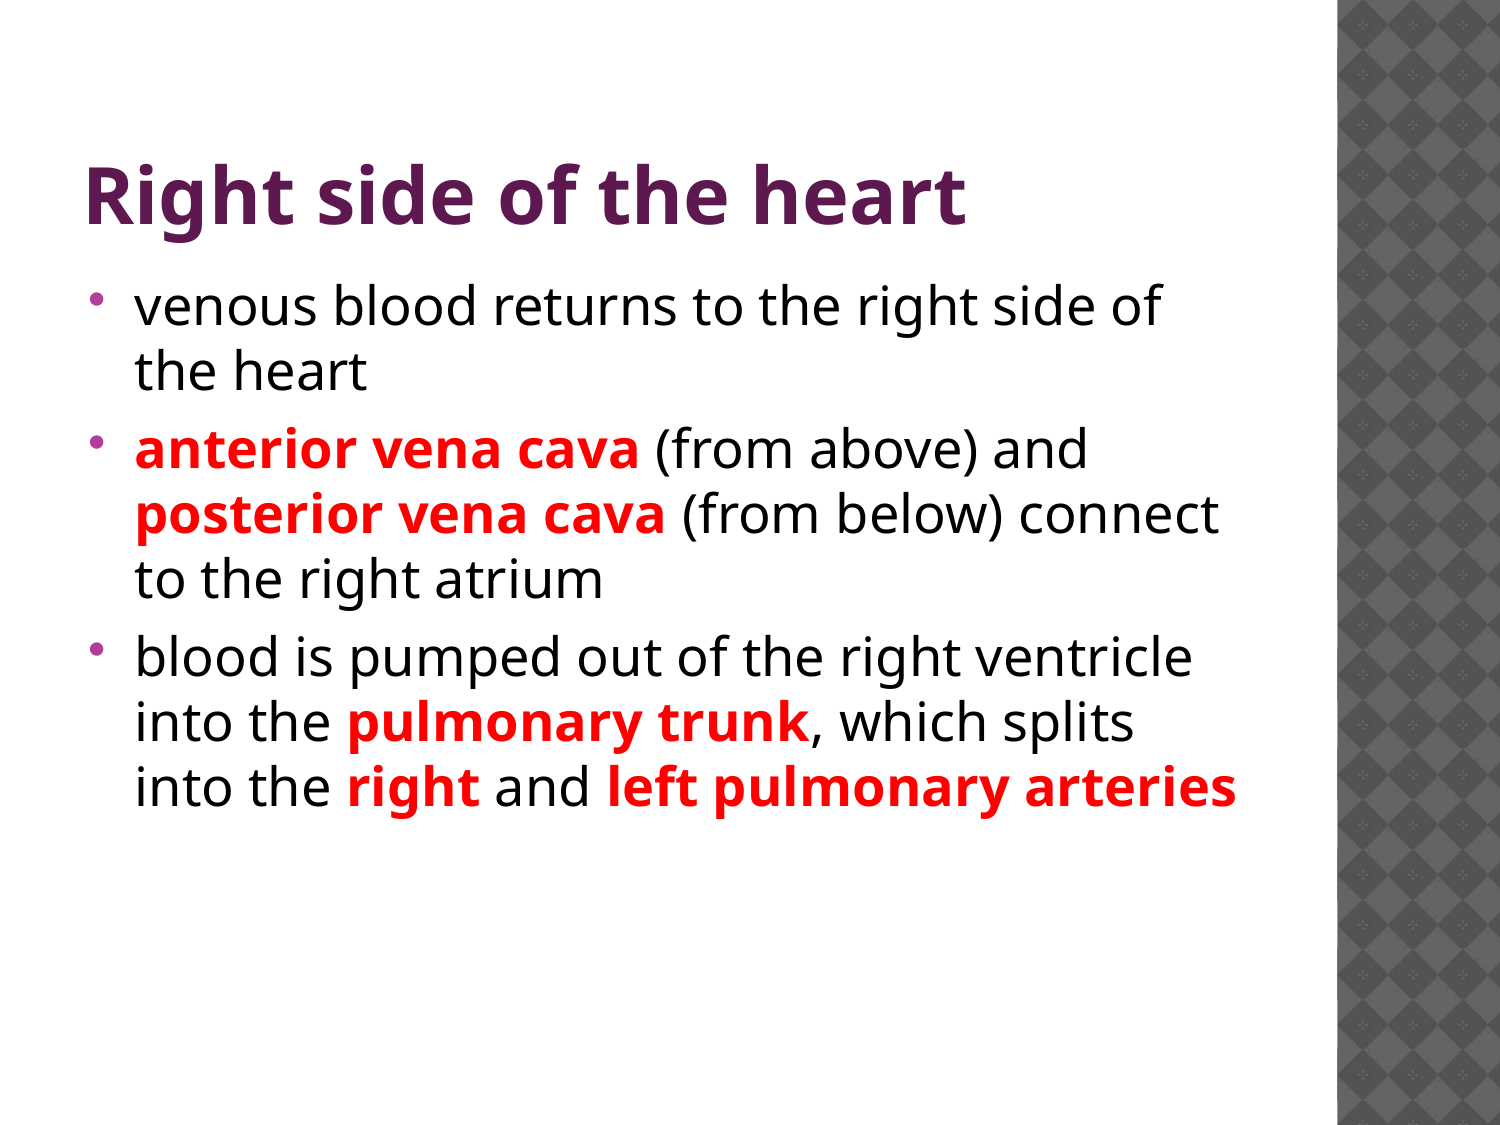

# Right side of the heart
venous blood returns to the right side of the heart
anterior vena cava (from above) and posterior vena cava (from below) connect to the right atrium
blood is pumped out of the right ventricle into the pulmonary trunk, which splits into the right and left pulmonary arteries